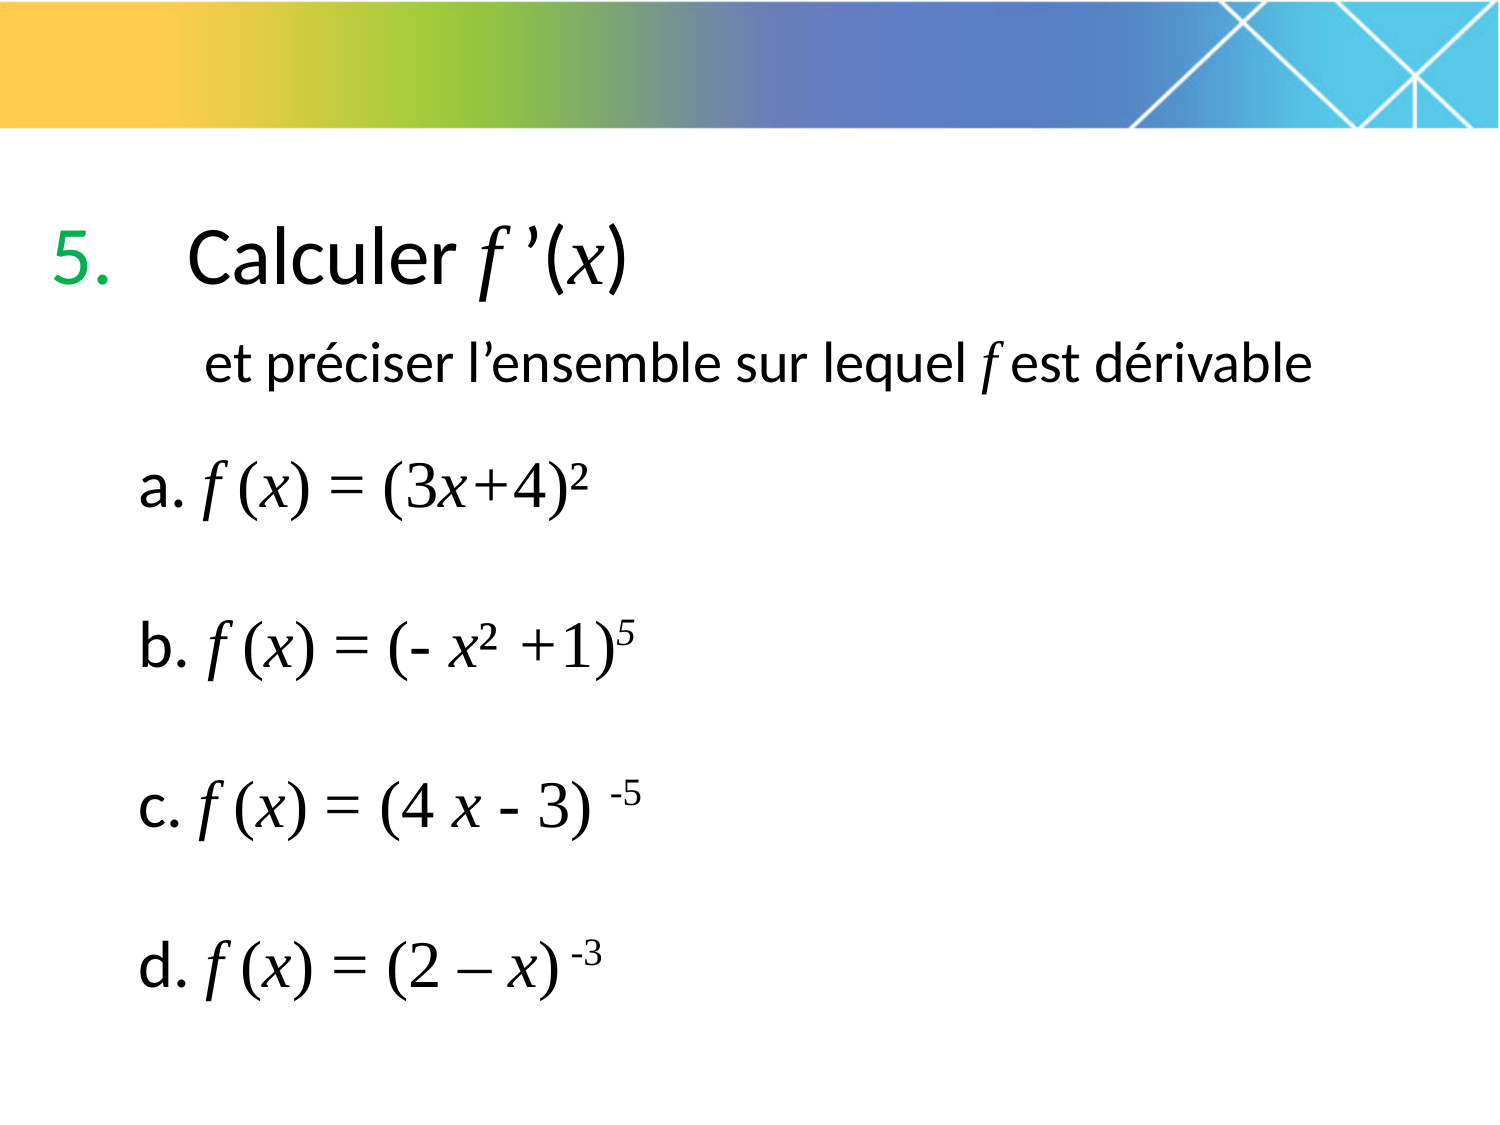

Calculer f ’(x)
et préciser l’ensemble sur lequel f est dérivable
a. f (x) = (3x+4)²
b. f (x) = (- x² +1)5
c. f (x) = (4 x - 3) -5
d. f (x) = (2 – x) -3